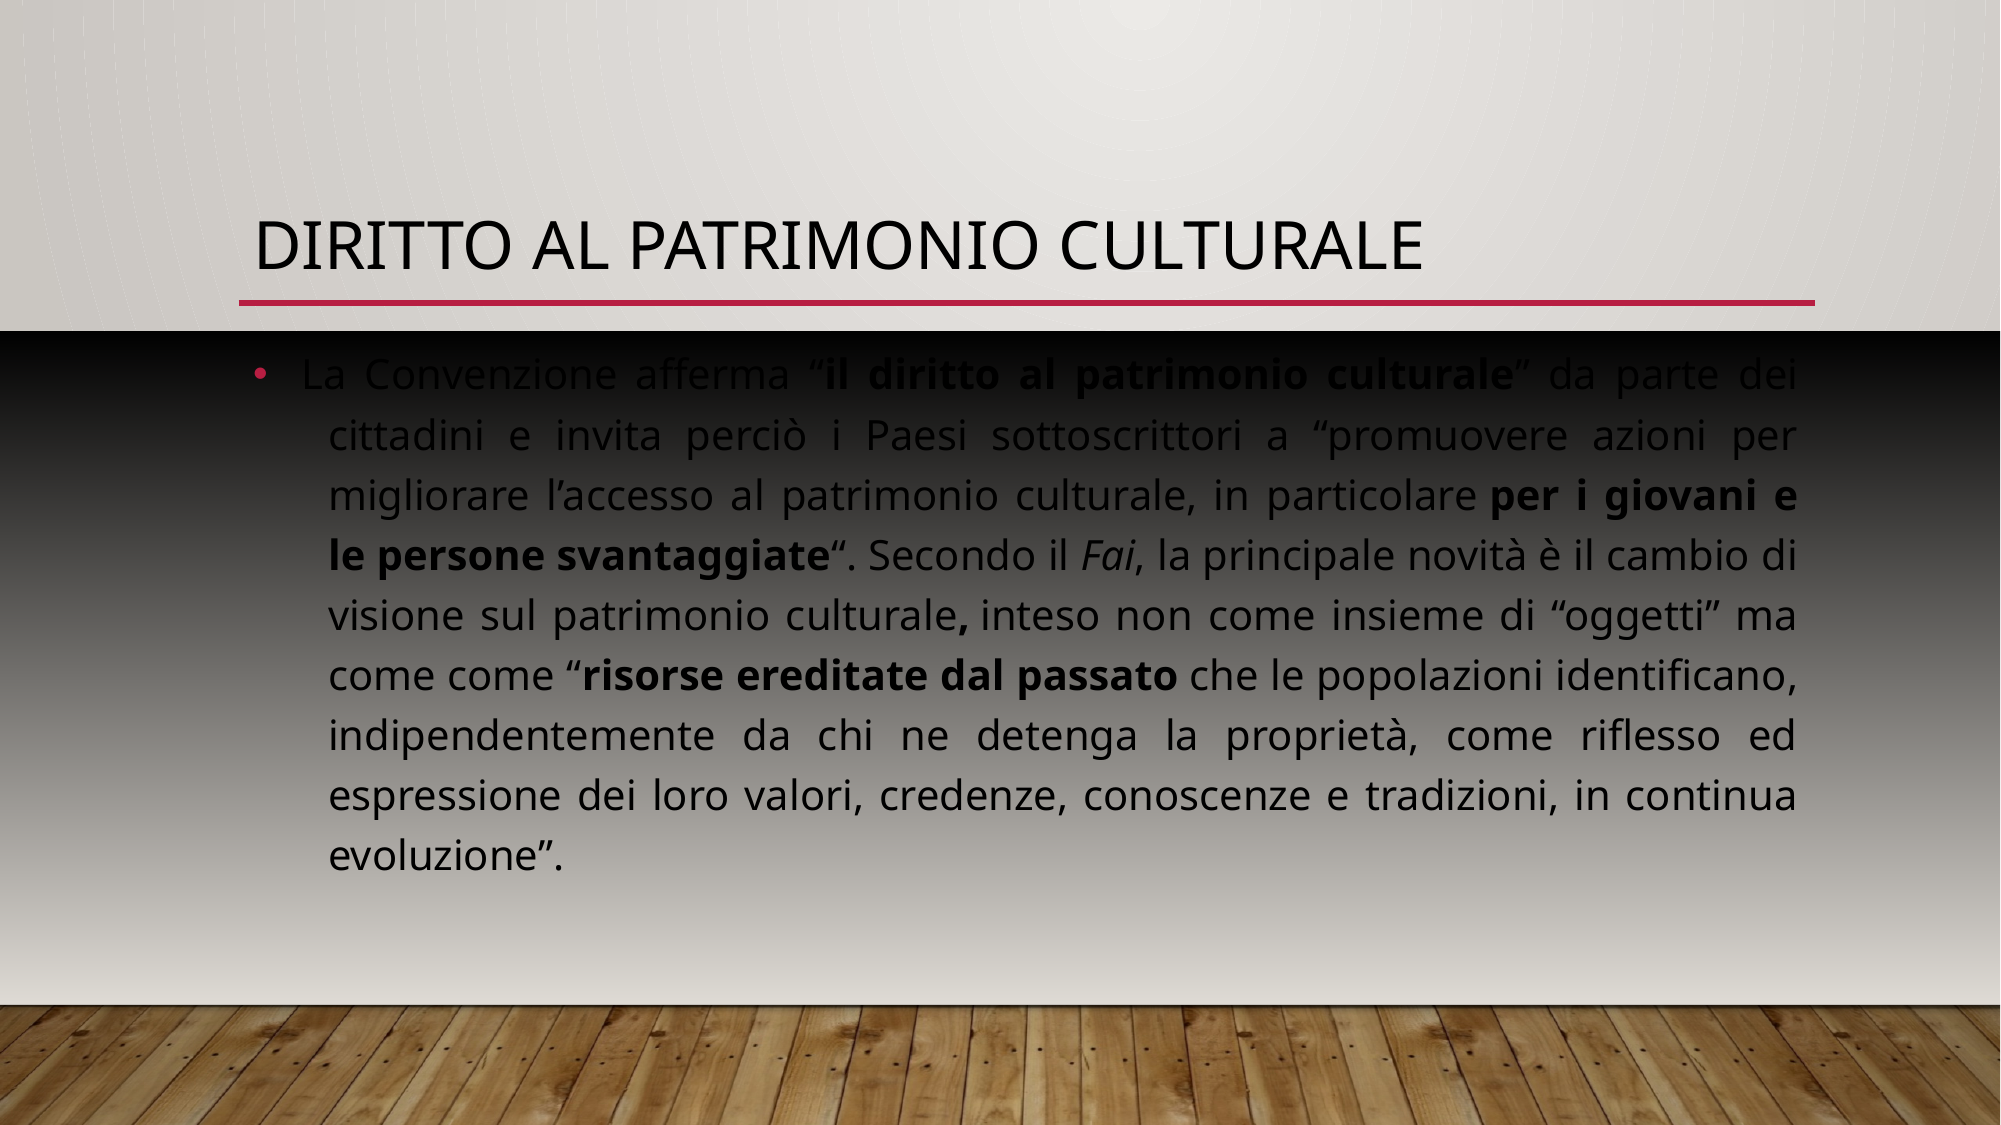

# Diritto al patrimonio culturale
 La Convenzione afferma “il diritto al patrimonio culturale” da parte dei cittadini e invita perciò i Paesi sottoscrittori a “promuovere azioni per migliorare l’accesso al patrimonio culturale, in particolare per i giovani e le persone svantaggiate“. Secondo il Fai, la principale novità è il cambio di visione sul patrimonio culturale, inteso non come insieme di “oggetti” ma come come “risorse ereditate dal passato che le popolazioni identificano, indipendentemente da chi ne detenga la proprietà, come riflesso ed espressione dei loro valori, credenze, conoscenze e tradizioni, in continua evoluzione”.